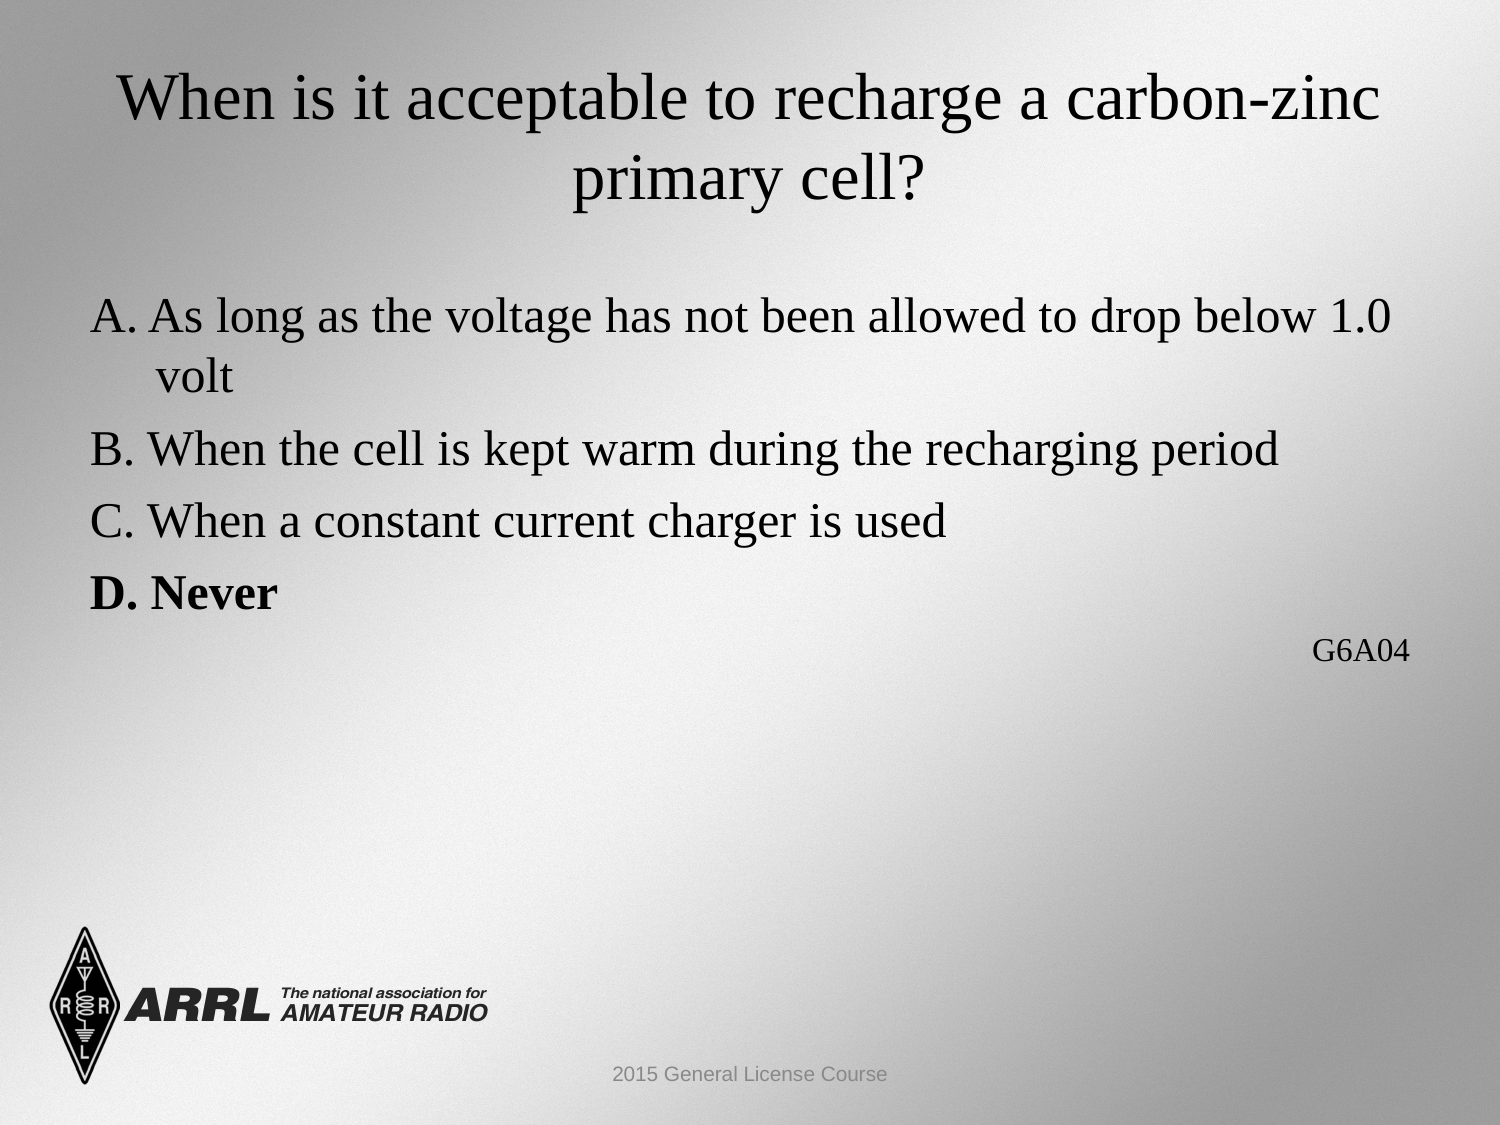

# When is it acceptable to recharge a carbon-zinc primary cell?
A. As long as the voltage has not been allowed to drop below 1.0 volt
B. When the cell is kept warm during the recharging period
C. When a constant current charger is used
D. Never
 G6A04
2015 General License Course